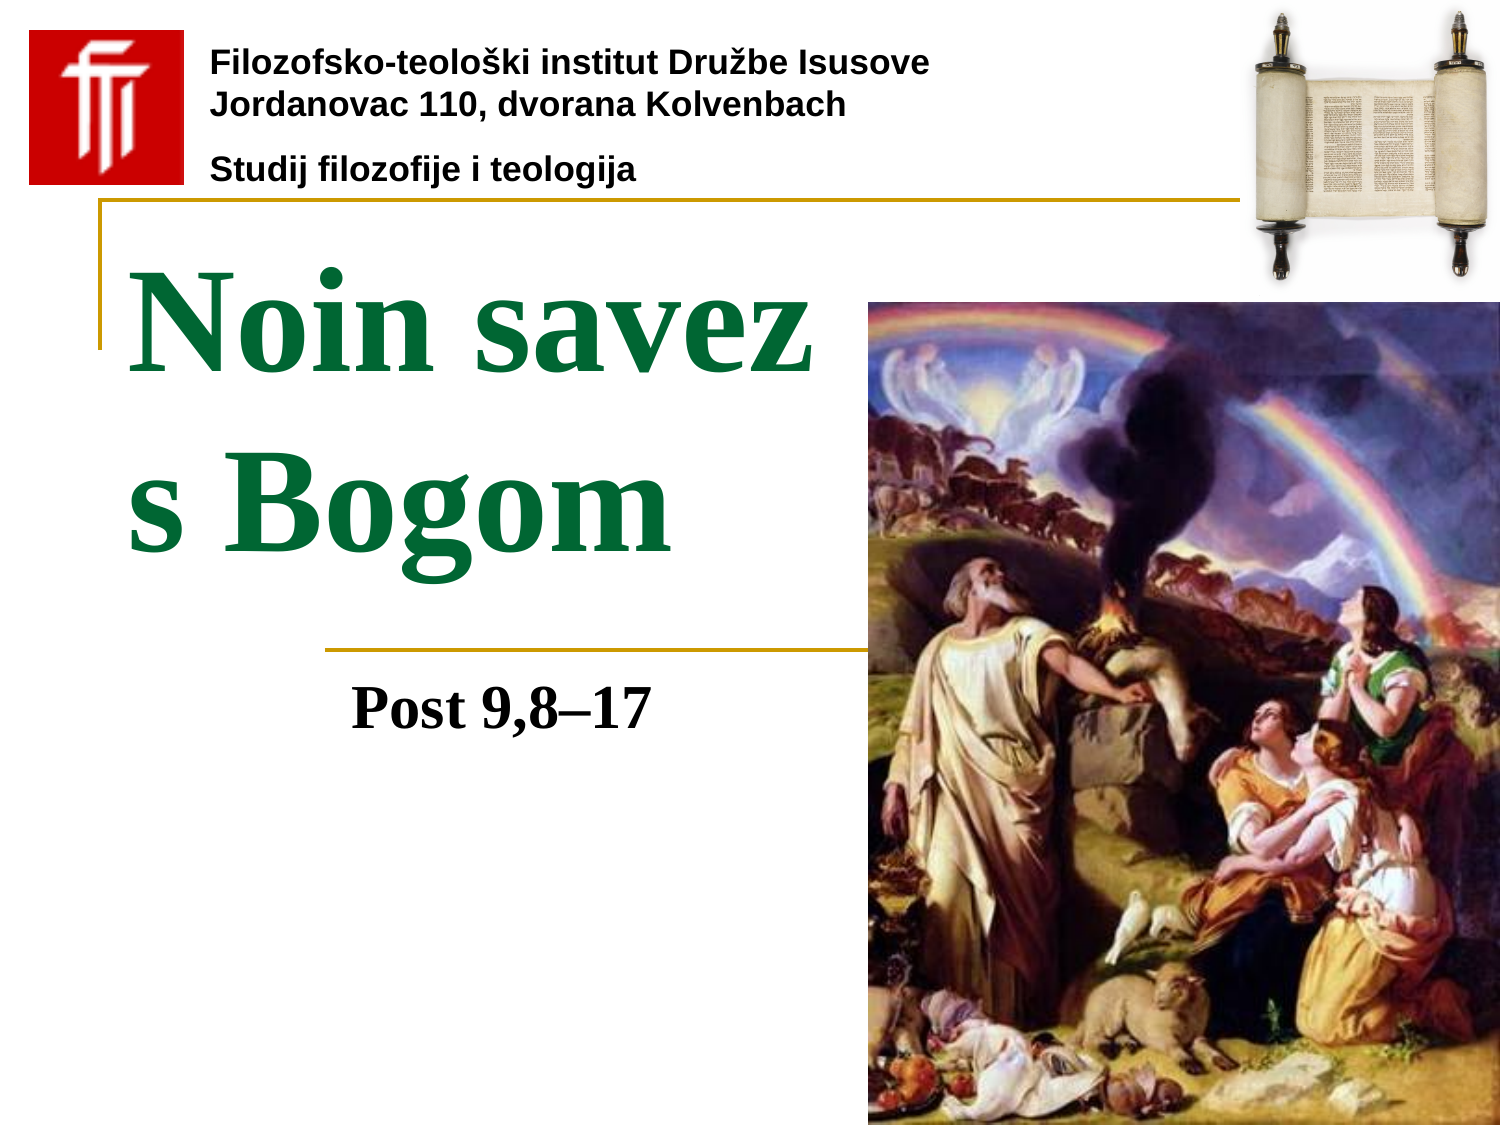

Filozofsko-teološki institut Družbe Isusove
Jordanovac 110, dvorana Kolvenbach
Studij filozofije i teologija
# Noin savez s Bogom
Post 9,8–17